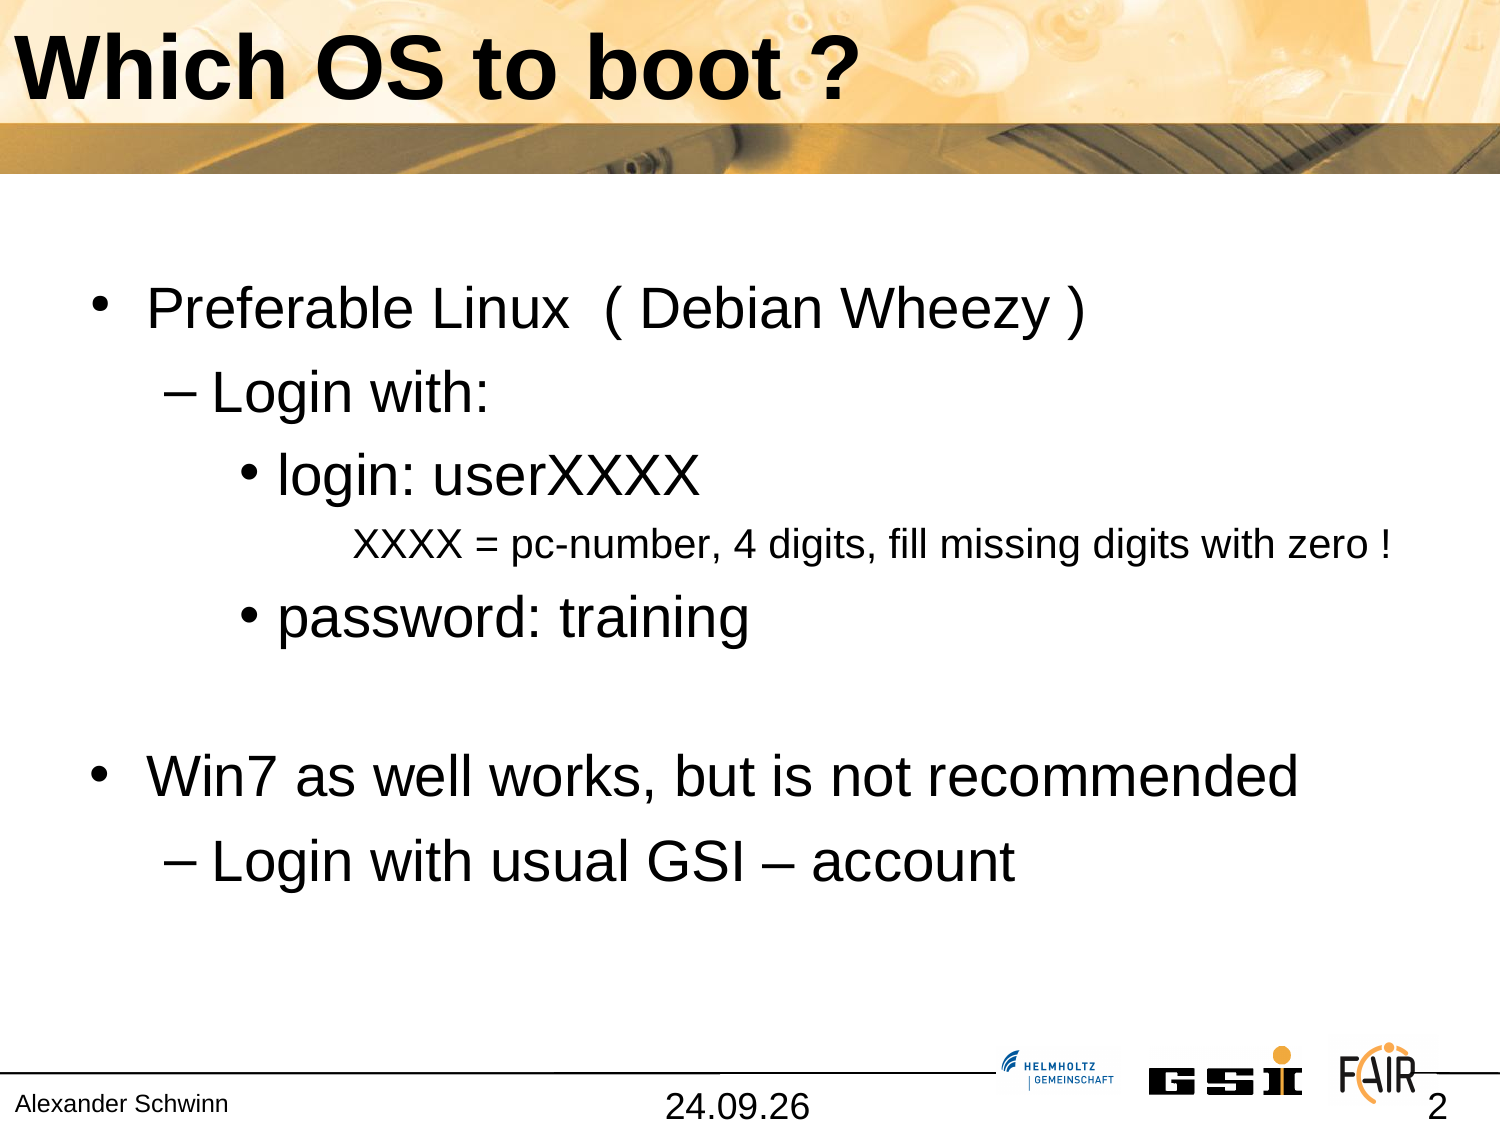

# Which OS to boot ?
Preferable Linux ( Debian Wheezy )
Login with:
login: userXXXX
XXXX = pc-number, 4 digits, fill missing digits with zero !
password: training
Win7 as well works, but is not recommended
Login with usual GSI – account
2